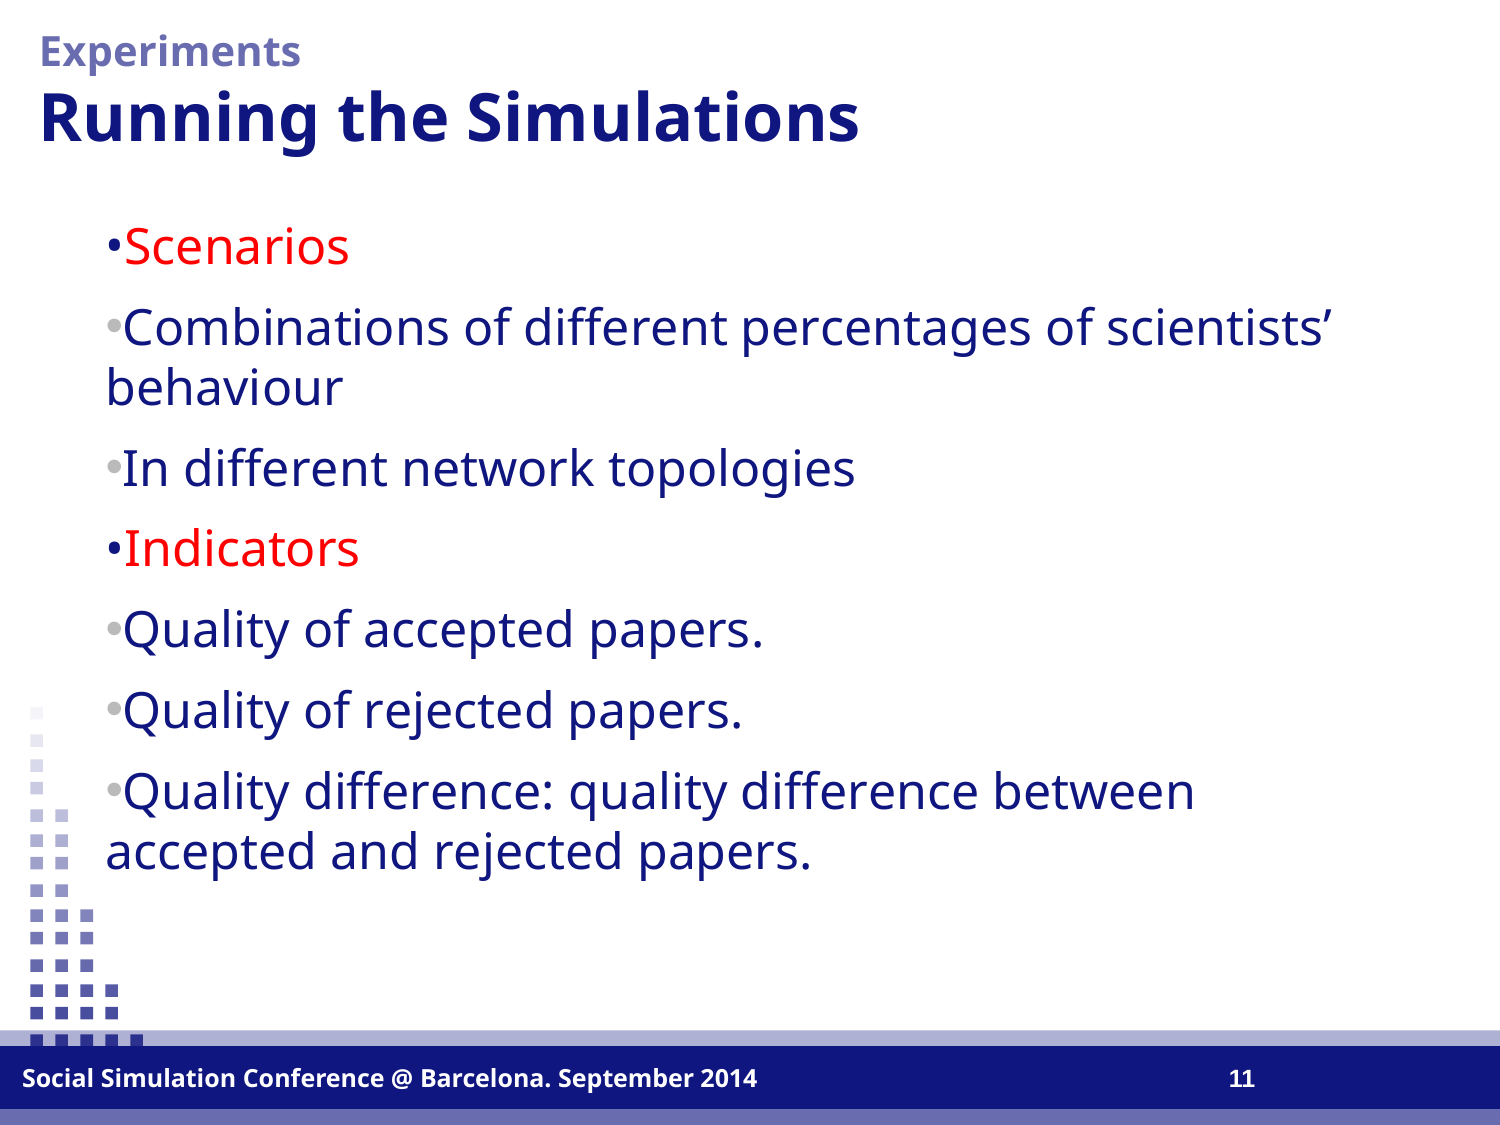

Experiments
Running the Simulations
Scenarios
Combinations of different percentages of scientists’ behaviour
In different network topologies
Indicators
Quality of accepted papers.
Quality of rejected papers.
Quality difference: quality difference between accepted and rejected papers.